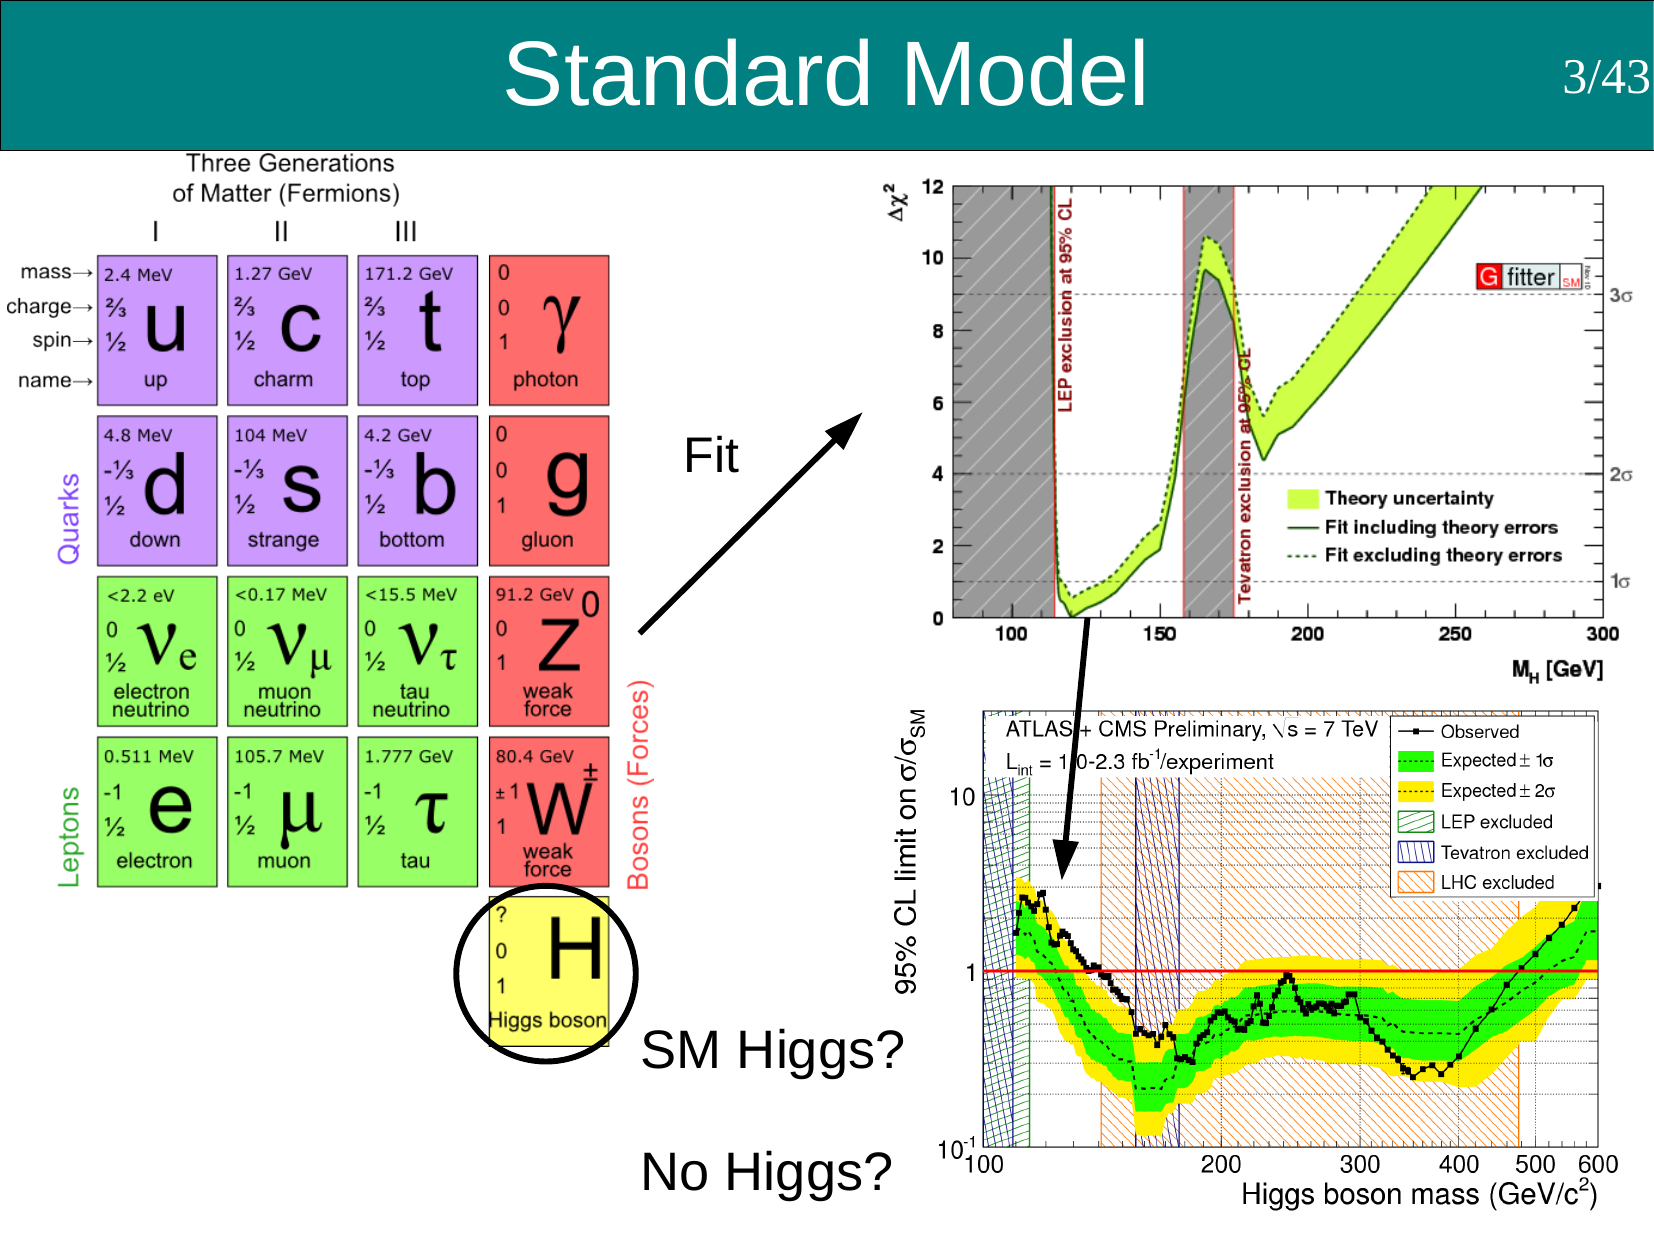

# Standard Model
3
Fit
SM Higgs?
No Higgs?